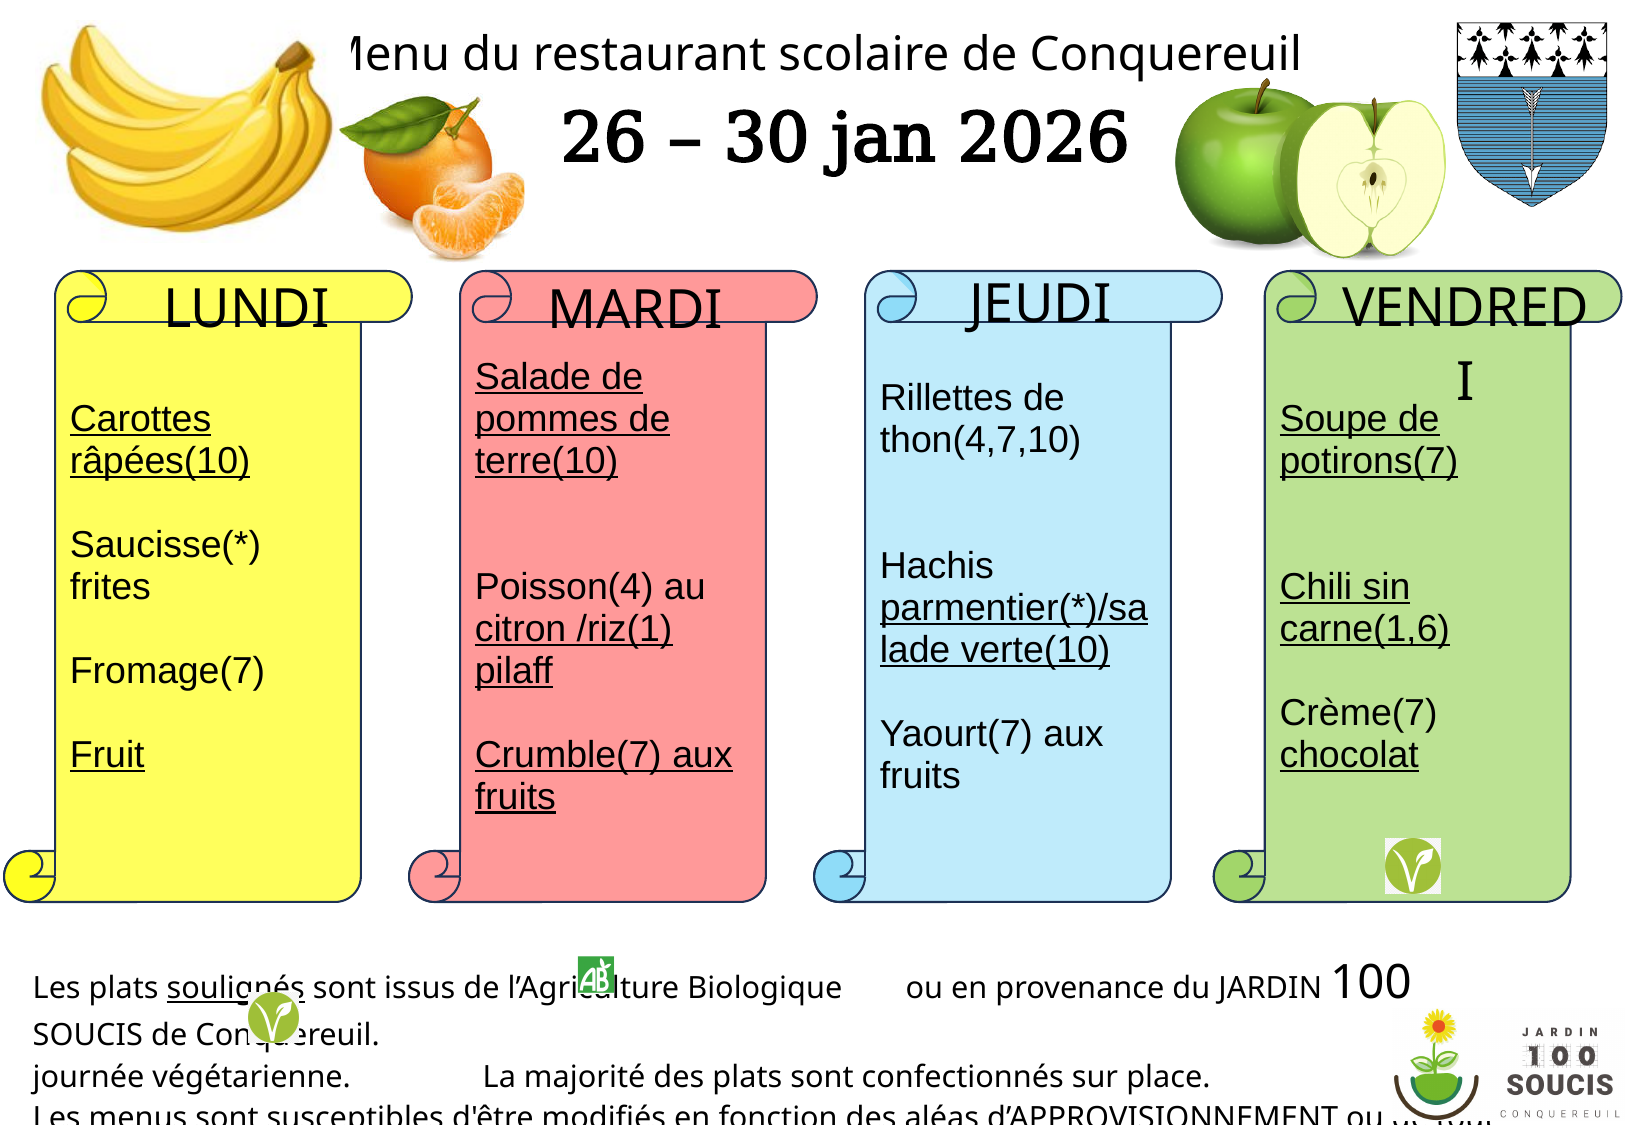

Menu du restaurant scolaire de Conquereuil
Les plats soulignés sont issus de l’Agriculture Biologique	 ou en provenance du JARDIN 100 SOUCIS de Conquereuil.
journée végétarienne.		La majorité des plats sont confectionnés sur place.
Les menus sont susceptibles d'être modifiés en fonction des aléas d’APPROVISIONNEMENT ou de tout autre imprévu.
26 – 30 jan 2026
JEUDI
VENDREDI
LUNDI
MARDI
Carottes râpées(10)
Saucisse(*) frites
Fromage(7)
Fruit
Salade de pommes de terre(10)
Poisson(4) au citron /riz(1) pilaff
Crumble(7) aux fruits
Rillettes de thon(4,7,10)
Hachis parmentier(*)/salade verte(10)
Yaourt(7) aux fruits
Soupe de potirons(7)
Chili sin carne(1,6)
Crème(7) chocolat